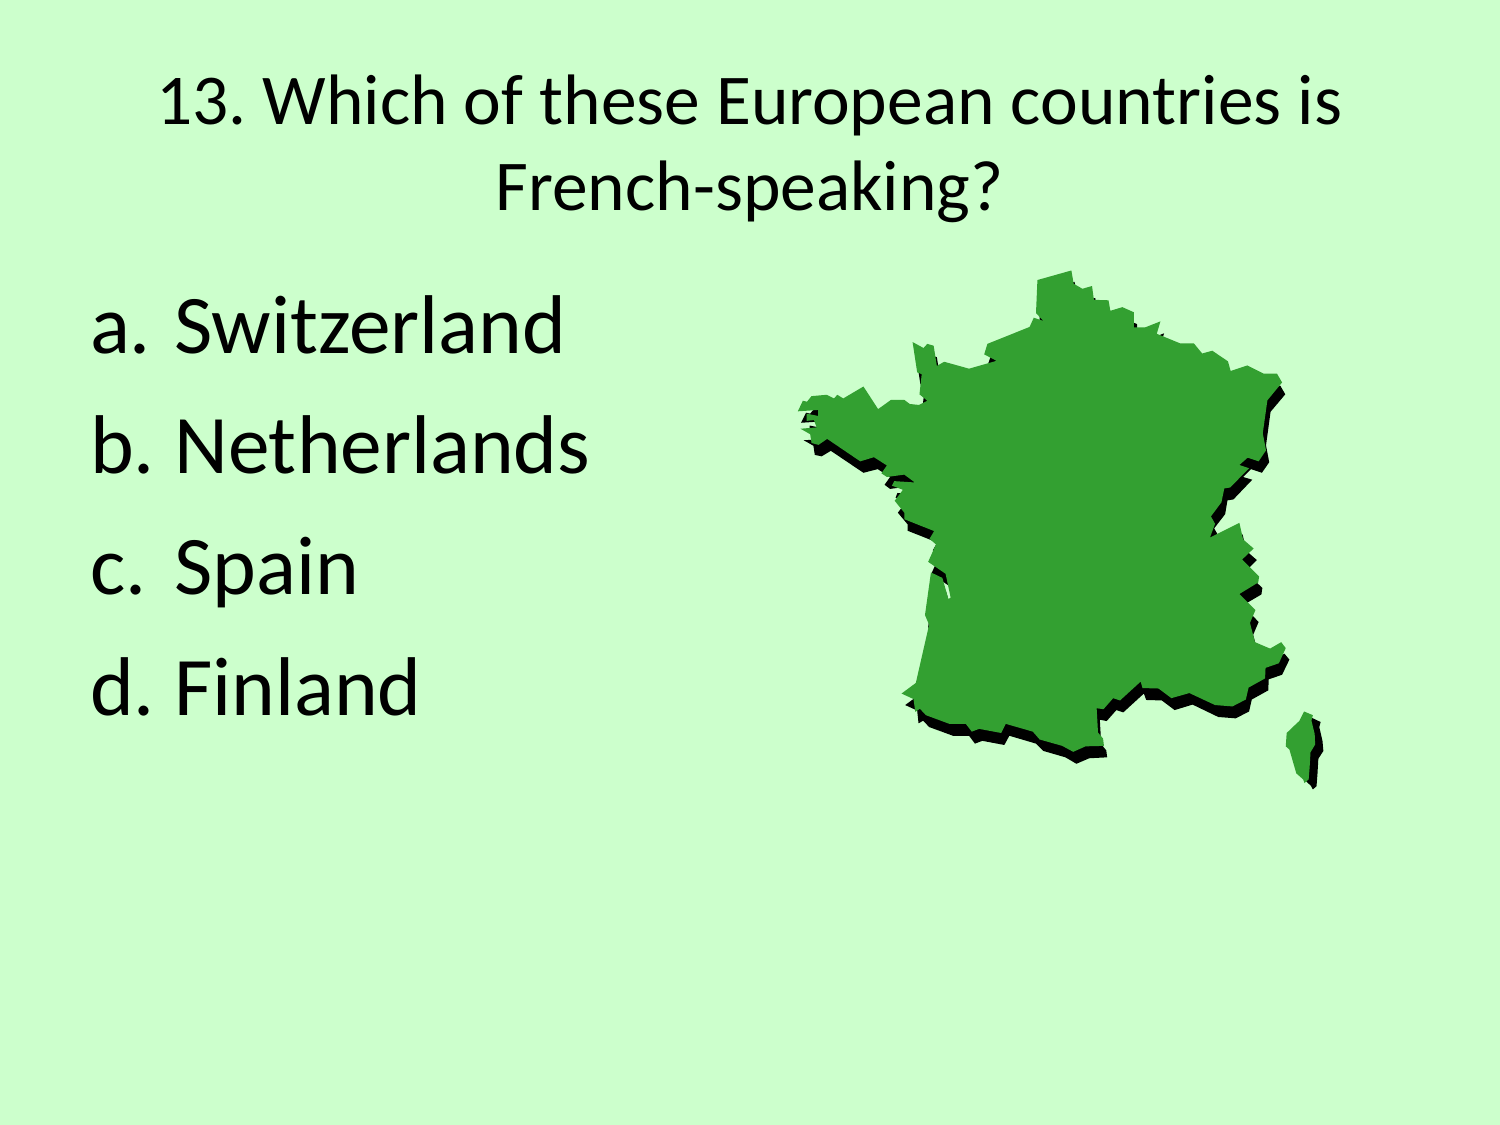

# 13. Which of these European countries is French-speaking?
Switzerland
Netherlands
Spain
Finland